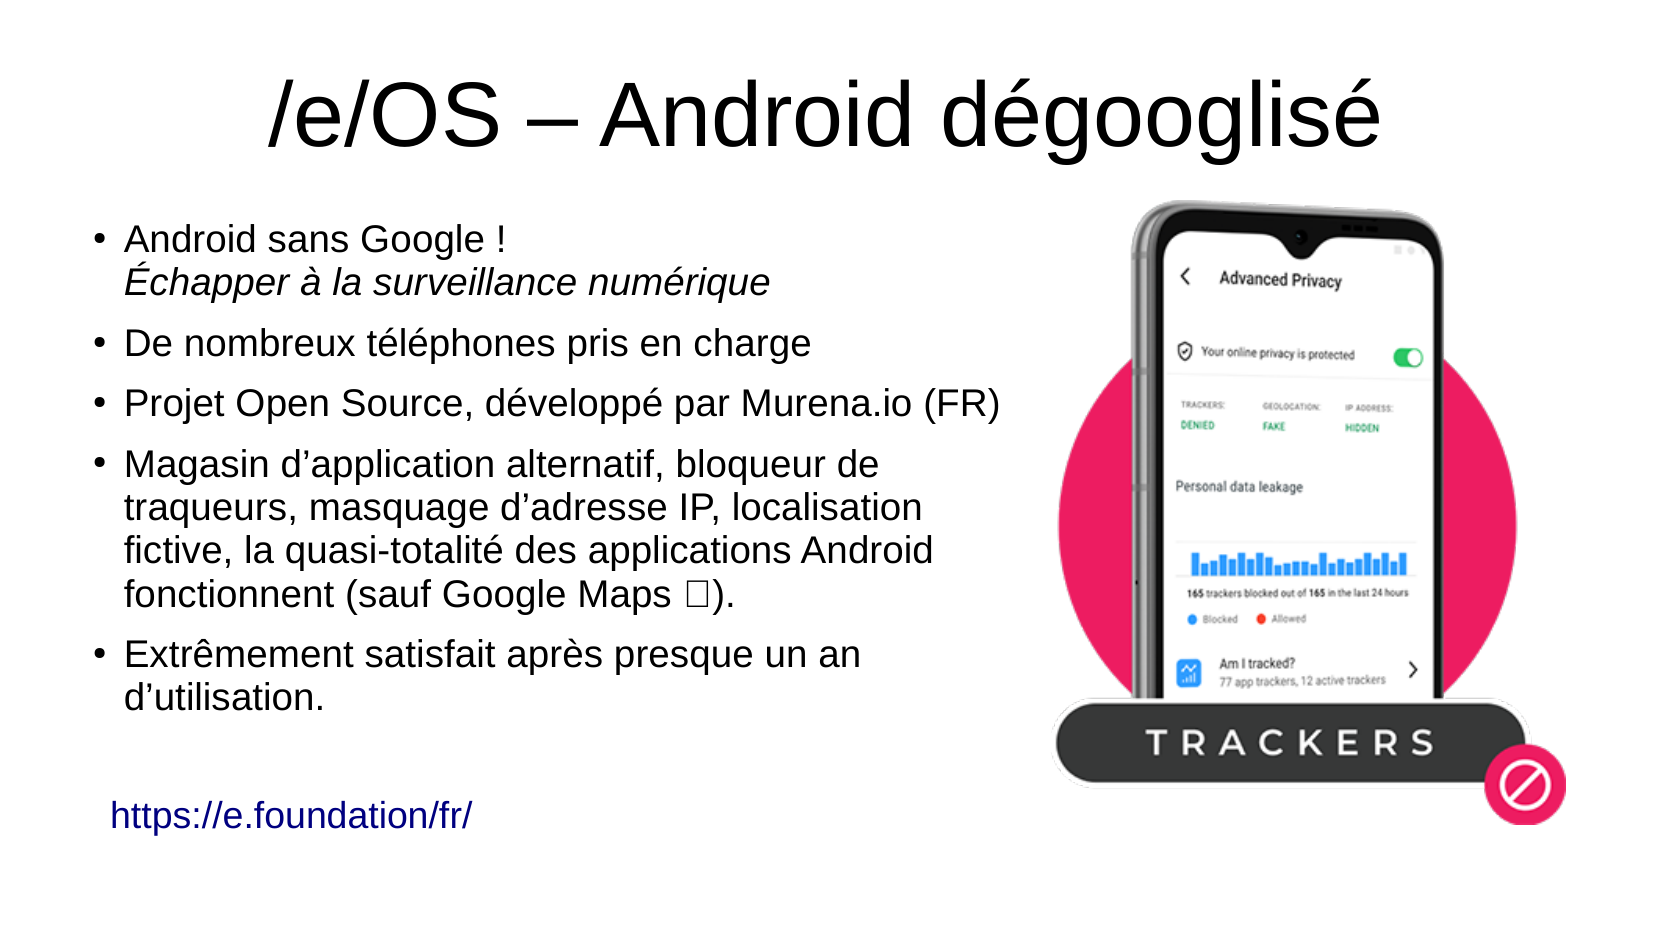

# /e/OS – Android dégooglisé
Android sans Google !
Échapper à la surveillance numérique
De nombreux téléphones pris en charge
Projet Open Source, développé par Murena.io (FR)
Magasin d’application alternatif, bloqueur de traqueurs, masquage d’adresse IP, localisation fictive, la quasi-totalité des applications Android fonctionnent (sauf Google Maps 🤣).
Extrêmement satisfait après presque un an d’utilisation.
https://e.foundation/fr/